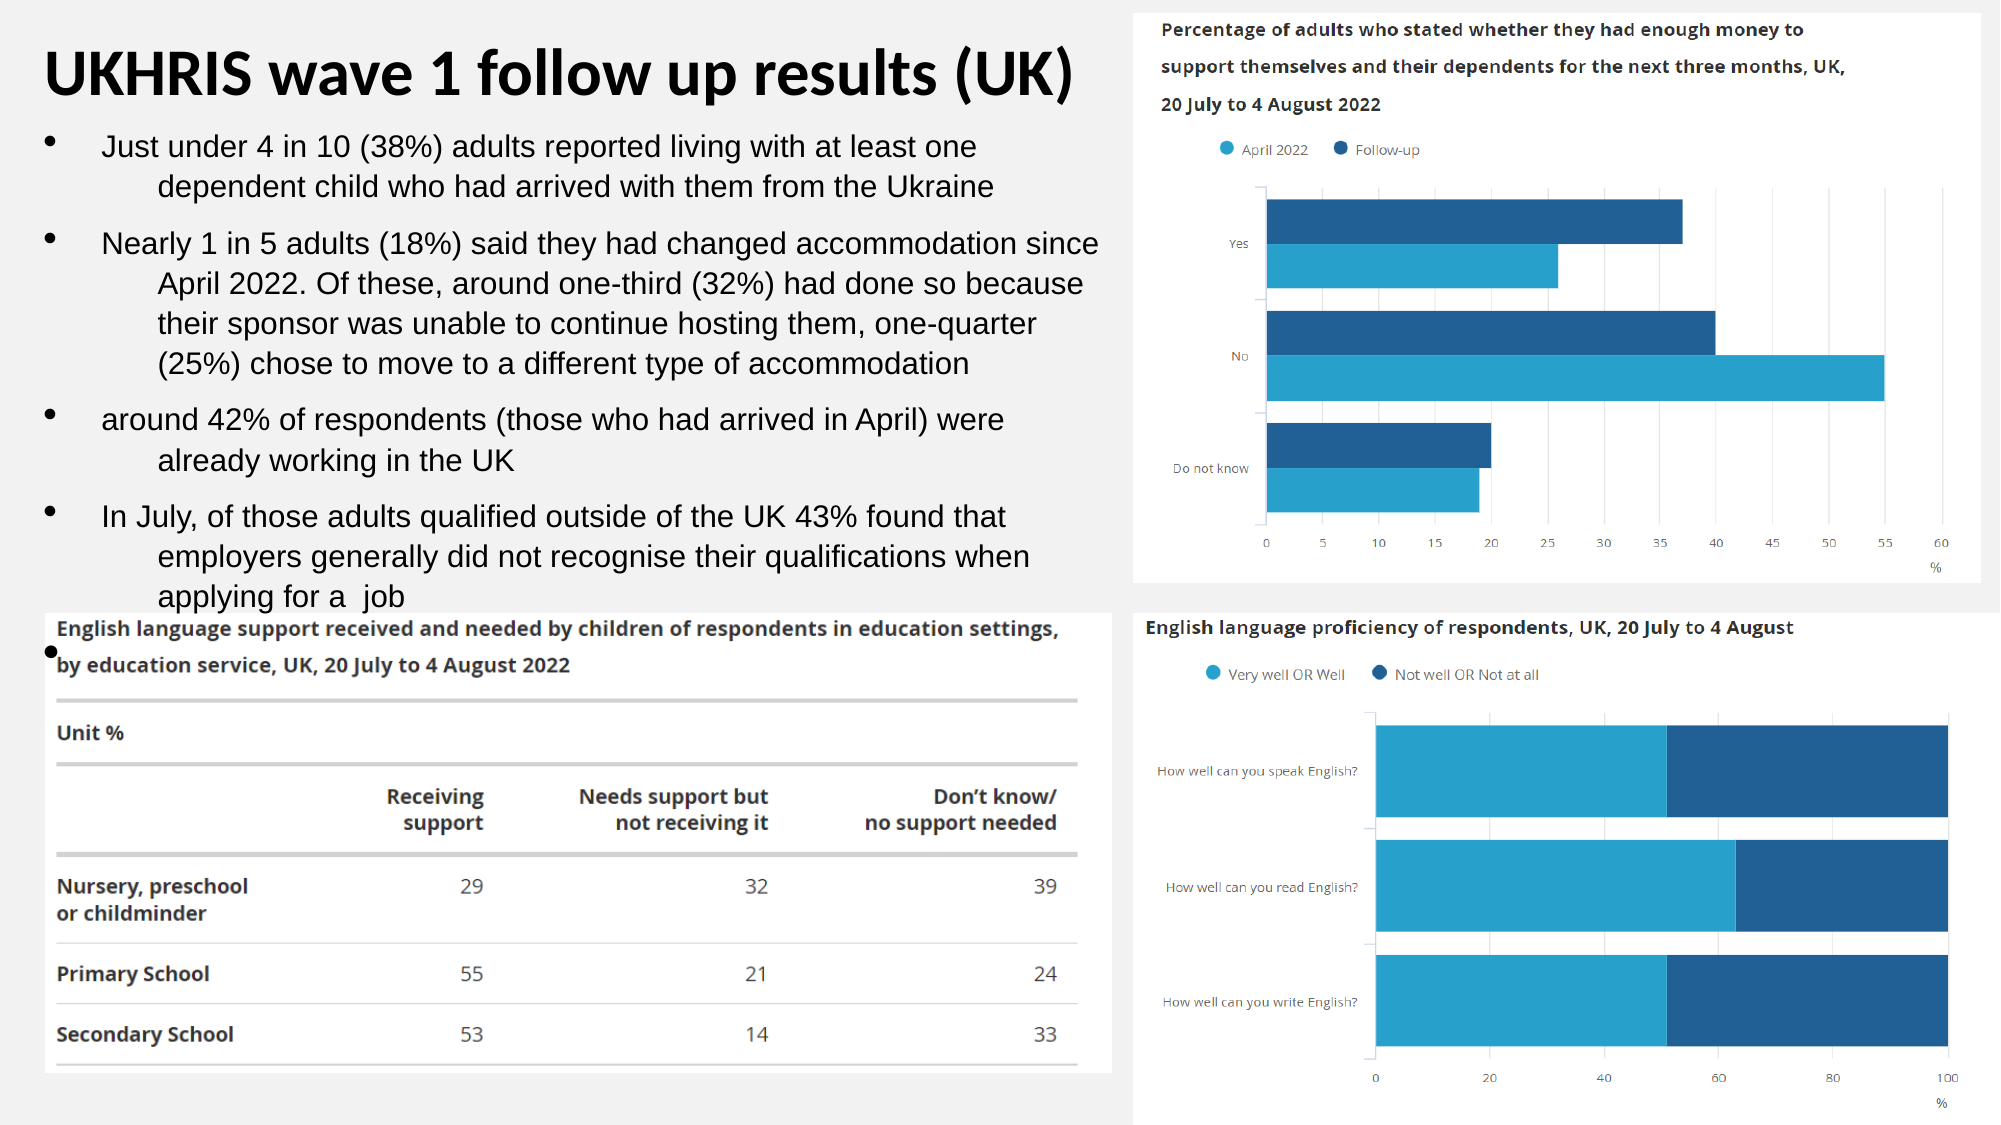

# UKHRIS wave 1 follow up results (UK)
Just under 4 in 10 (38%) adults reported living with at least one dependent child who had arrived with them from the Ukraine
Nearly 1 in 5 adults (18%) said they had changed accommodation since April 2022. Of these, around one-third (32%) had done so because their sponsor was unable to continue hosting them, one-quarter (25%) chose to move to a different type of accommodation
around 42% of respondents (those who had arrived in April) were already working in the UK
In July, of those adults qualified outside of the UK 43% found that employers generally did not recognise their qualifications when applying for a job